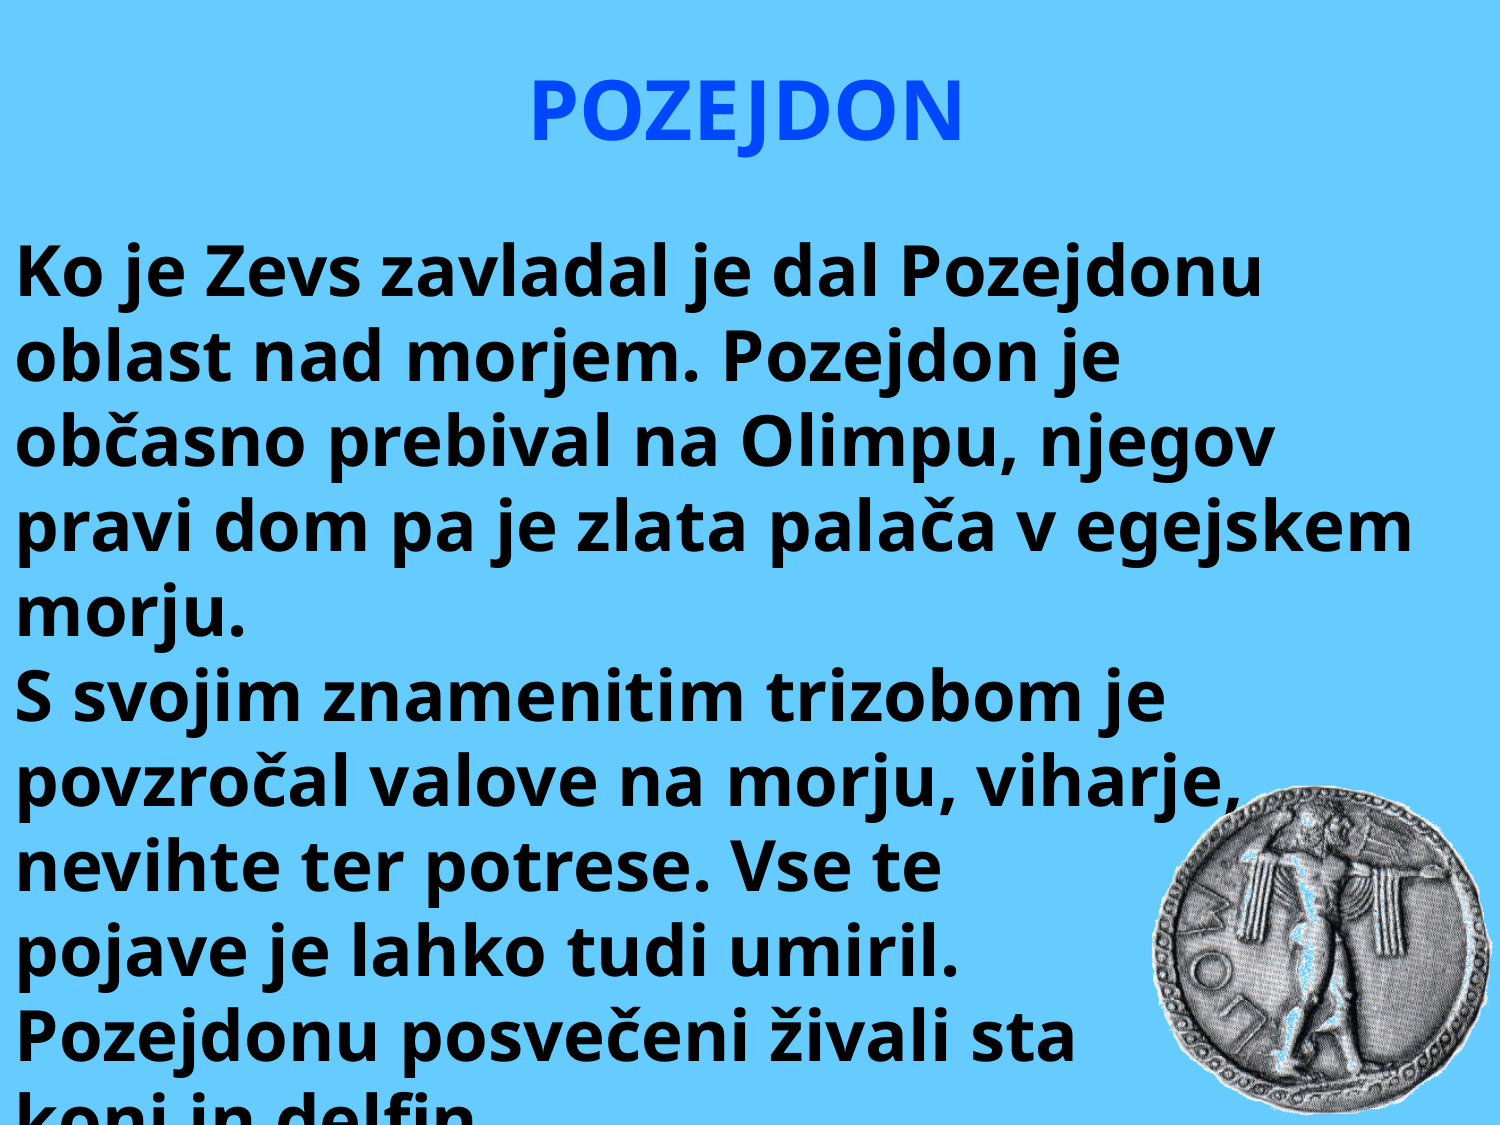

POZEJDON
Ko je Zevs zavladal je dal Pozejdonu oblast nad morjem. Pozejdon je občasno prebival na Olimpu, njegov pravi dom pa je zlata palača v egejskem morju.
S svojim znamenitim trizobom je povzročal valove na morju, viharje, nevihte ter potrese. Vse te
pojave je lahko tudi umiril.
Pozejdonu posvečeni živali sta
konj in delfin.